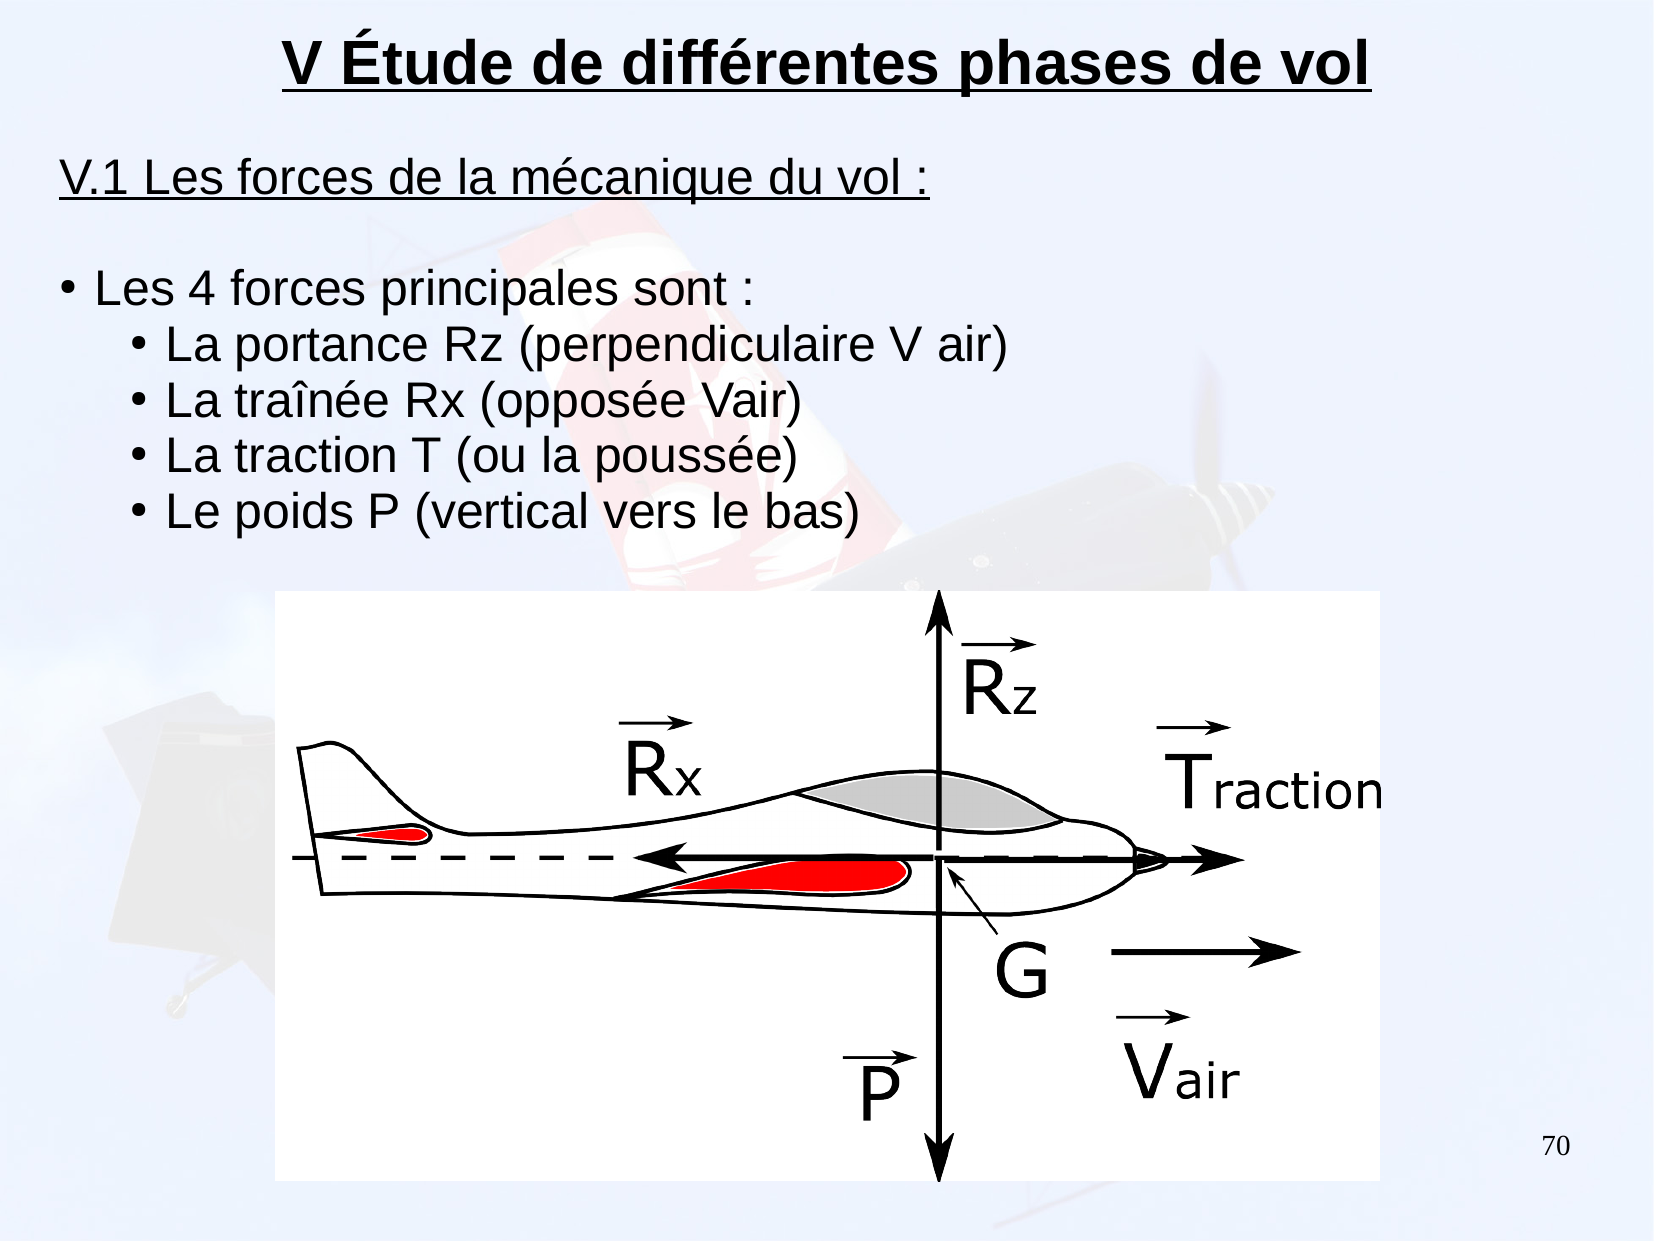

# V Étude de différentes phases de vol
V.1 Les forces de la mécanique du vol :
Les 4 forces principales sont :
La portance Rz (perpendiculaire V air)
La traînée Rx (opposée Vair)
La traction T (ou la poussée)
Le poids P (vertical vers le bas)
70